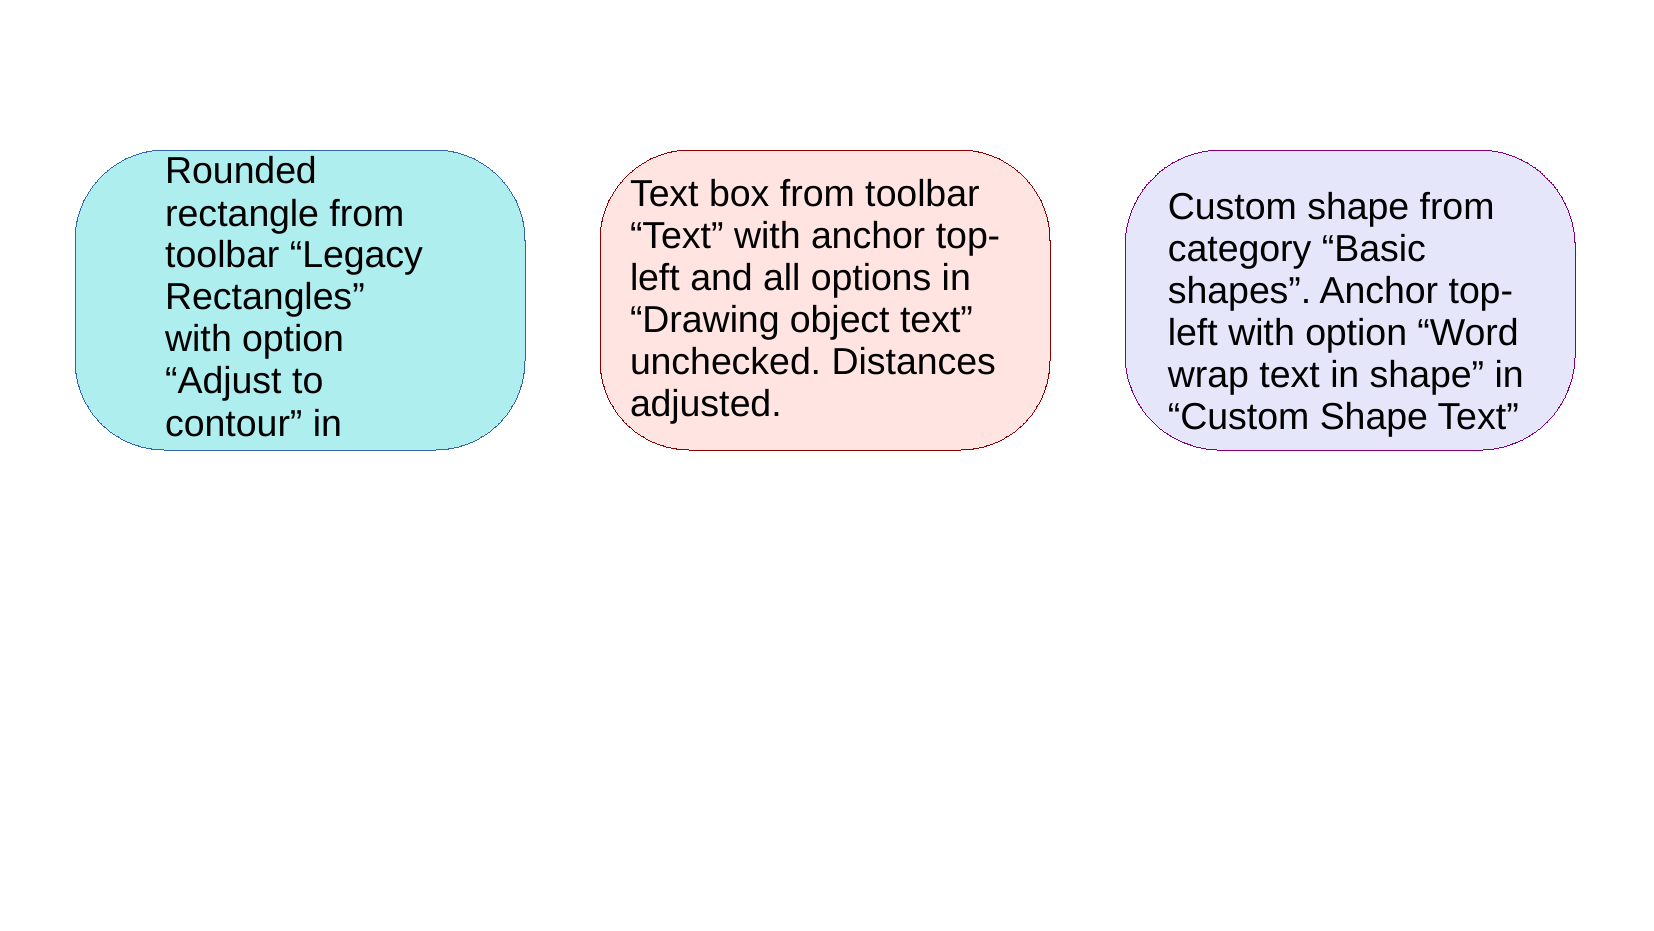

Rounded rectangle from toolbar “Legacy Rectangles” with option “Adjust to contour” in “Drawing object text”.
Text box from toolbar “Text” with anchor top-left and all options in “Drawing object text” unchecked. Distances adjusted.
Custom shape from category “Basic shapes”. Anchor top-left with option “Word wrap text in shape” in “Custom Shape Text”